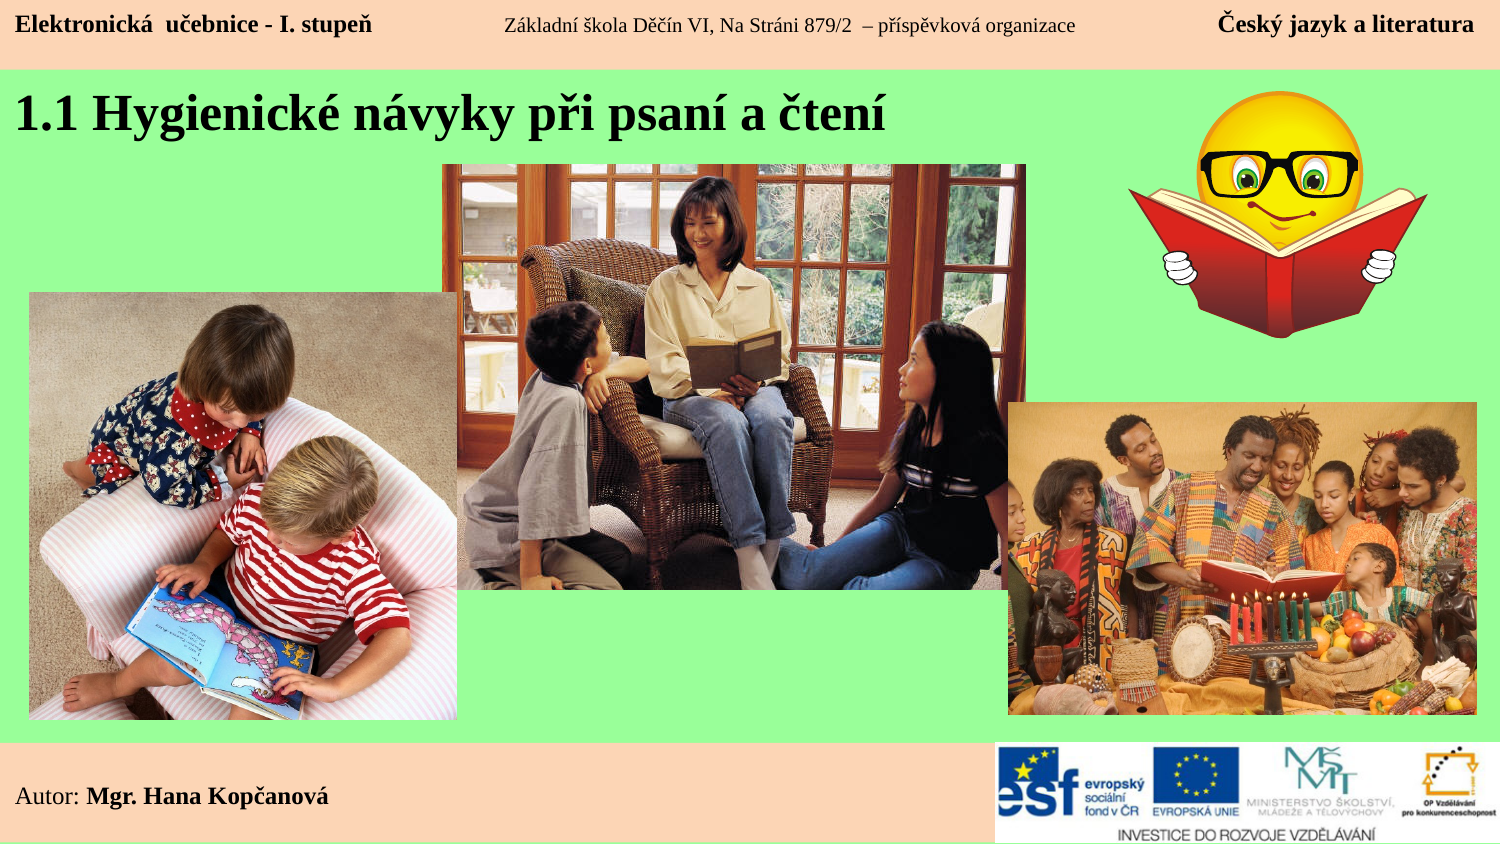

Elektronická učebnice - I. stupeň Základní škola Děčín VI, Na Stráni 879/2 – příspěvková organizace Český jazyk a literatura
# 1.1 Hygienické návyky při psaní a čtení
Autor: Mgr. Hana Kopčanová